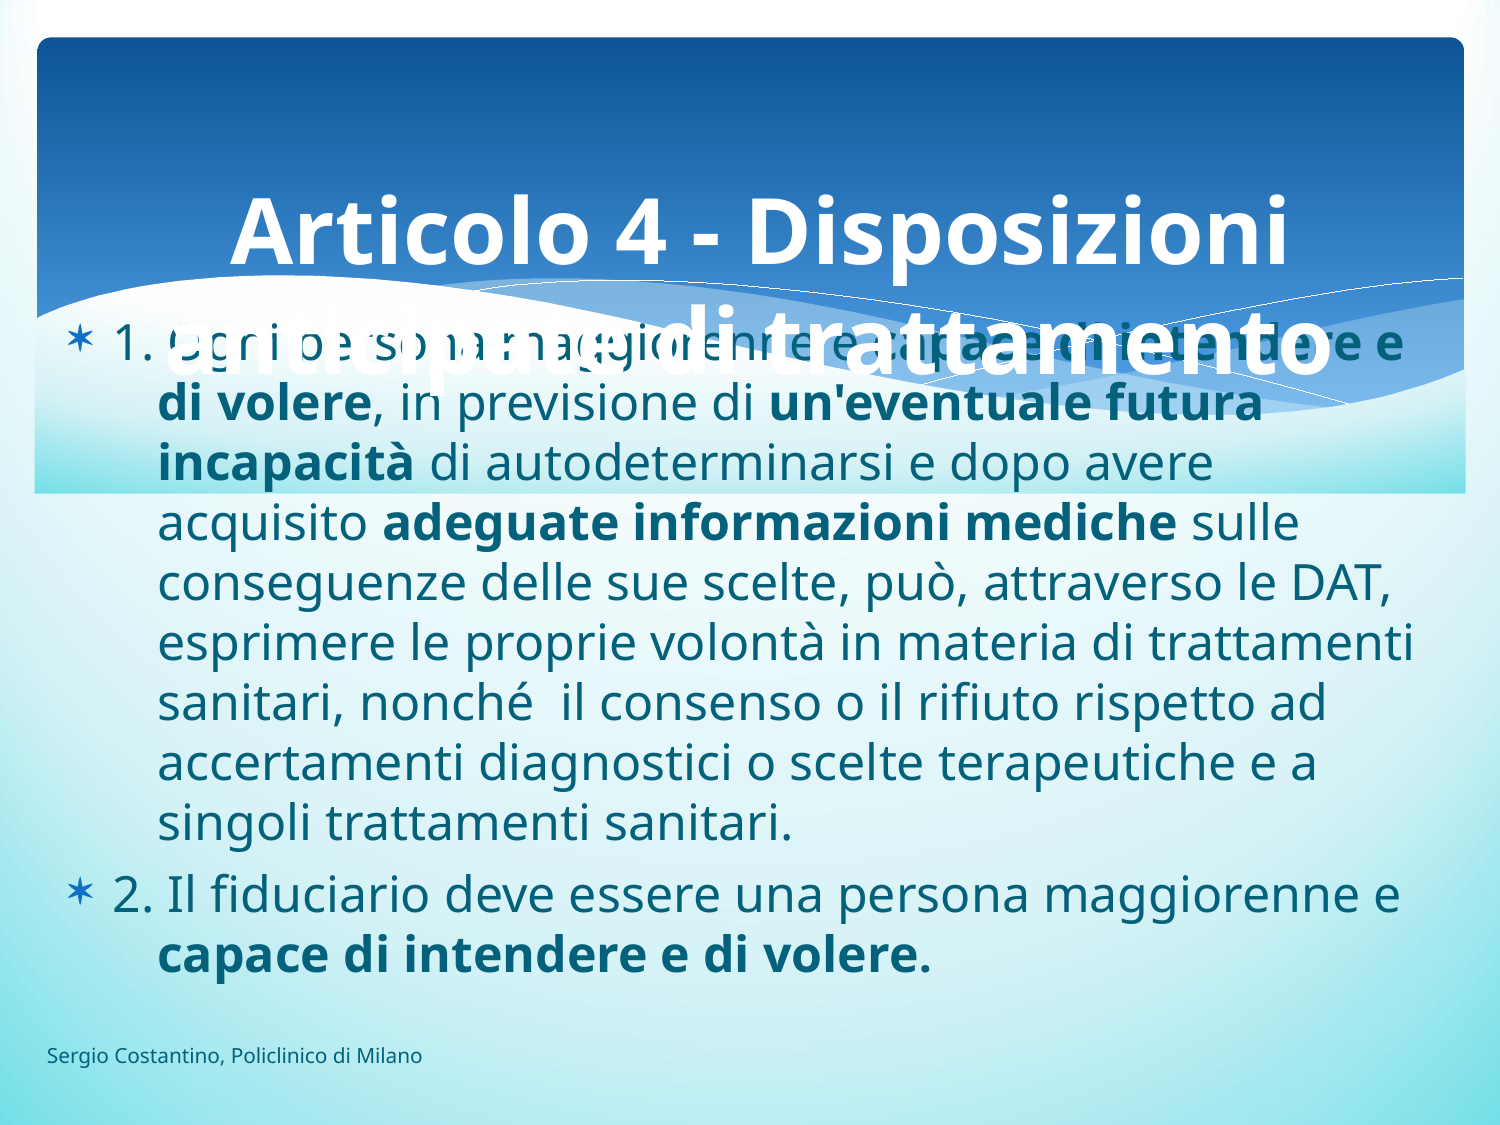

Articolo 4 - Disposizioni anticipate di trattamento
# 1. Ogni persona maggiorenne e capace di intendere e di volere, in previsione di un'eventuale futura incapacità di autodeterminarsi e dopo avere acquisito adeguate informazioni mediche sulle conseguenze delle sue scelte, può, attraverso le DAT, esprimere le proprie volontà in materia di trattamenti sanitari, nonché il consenso o il rifiuto rispetto ad accertamenti diagnostici o scelte terapeutiche e a singoli trattamenti sanitari.
2. Il fiduciario deve essere una persona maggiorenne e capace di intendere e di volere.
Sergio Costantino, Policlinico di Milano